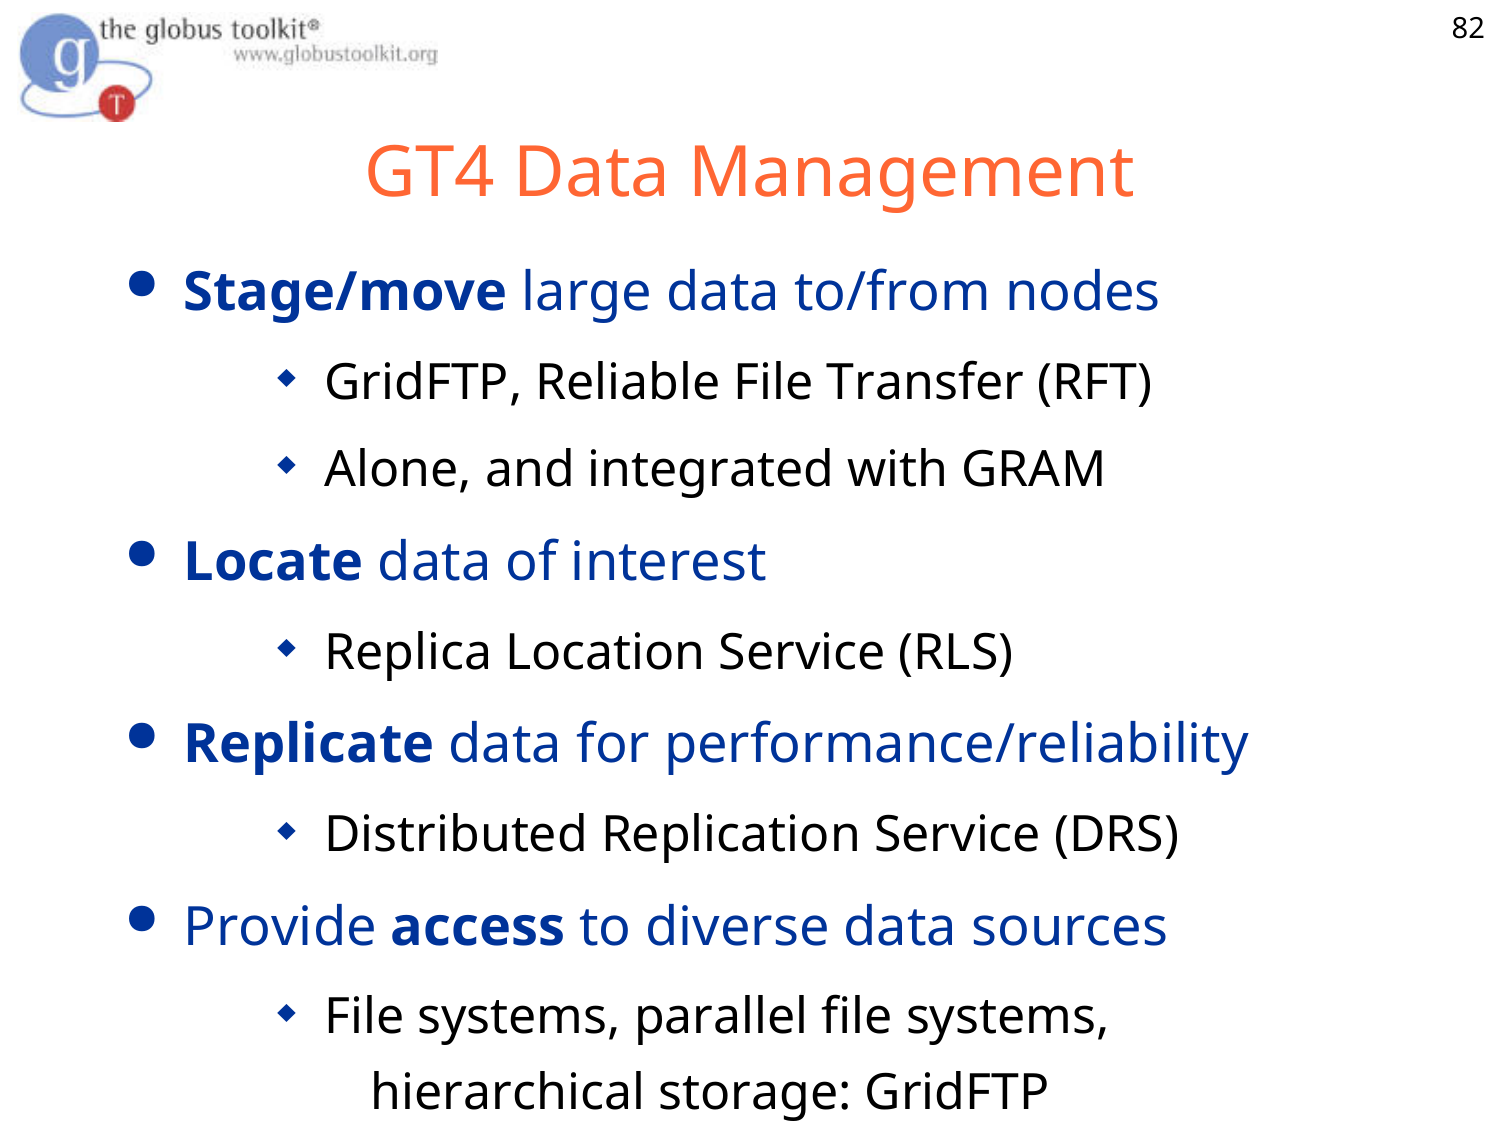

82
# GT4 Data Management
Stage/move large data to/from nodes
GridFTP, Reliable File Transfer (RFT)
Alone, and integrated with GRAM
Locate data of interest
Replica Location Service (RLS)
Replicate data for performance/reliability
Distributed Replication Service (DRS)
Provide access to diverse data sources
File systems, parallel file systems, hierarchical storage: GridFTP
Databases: OGSA DAI